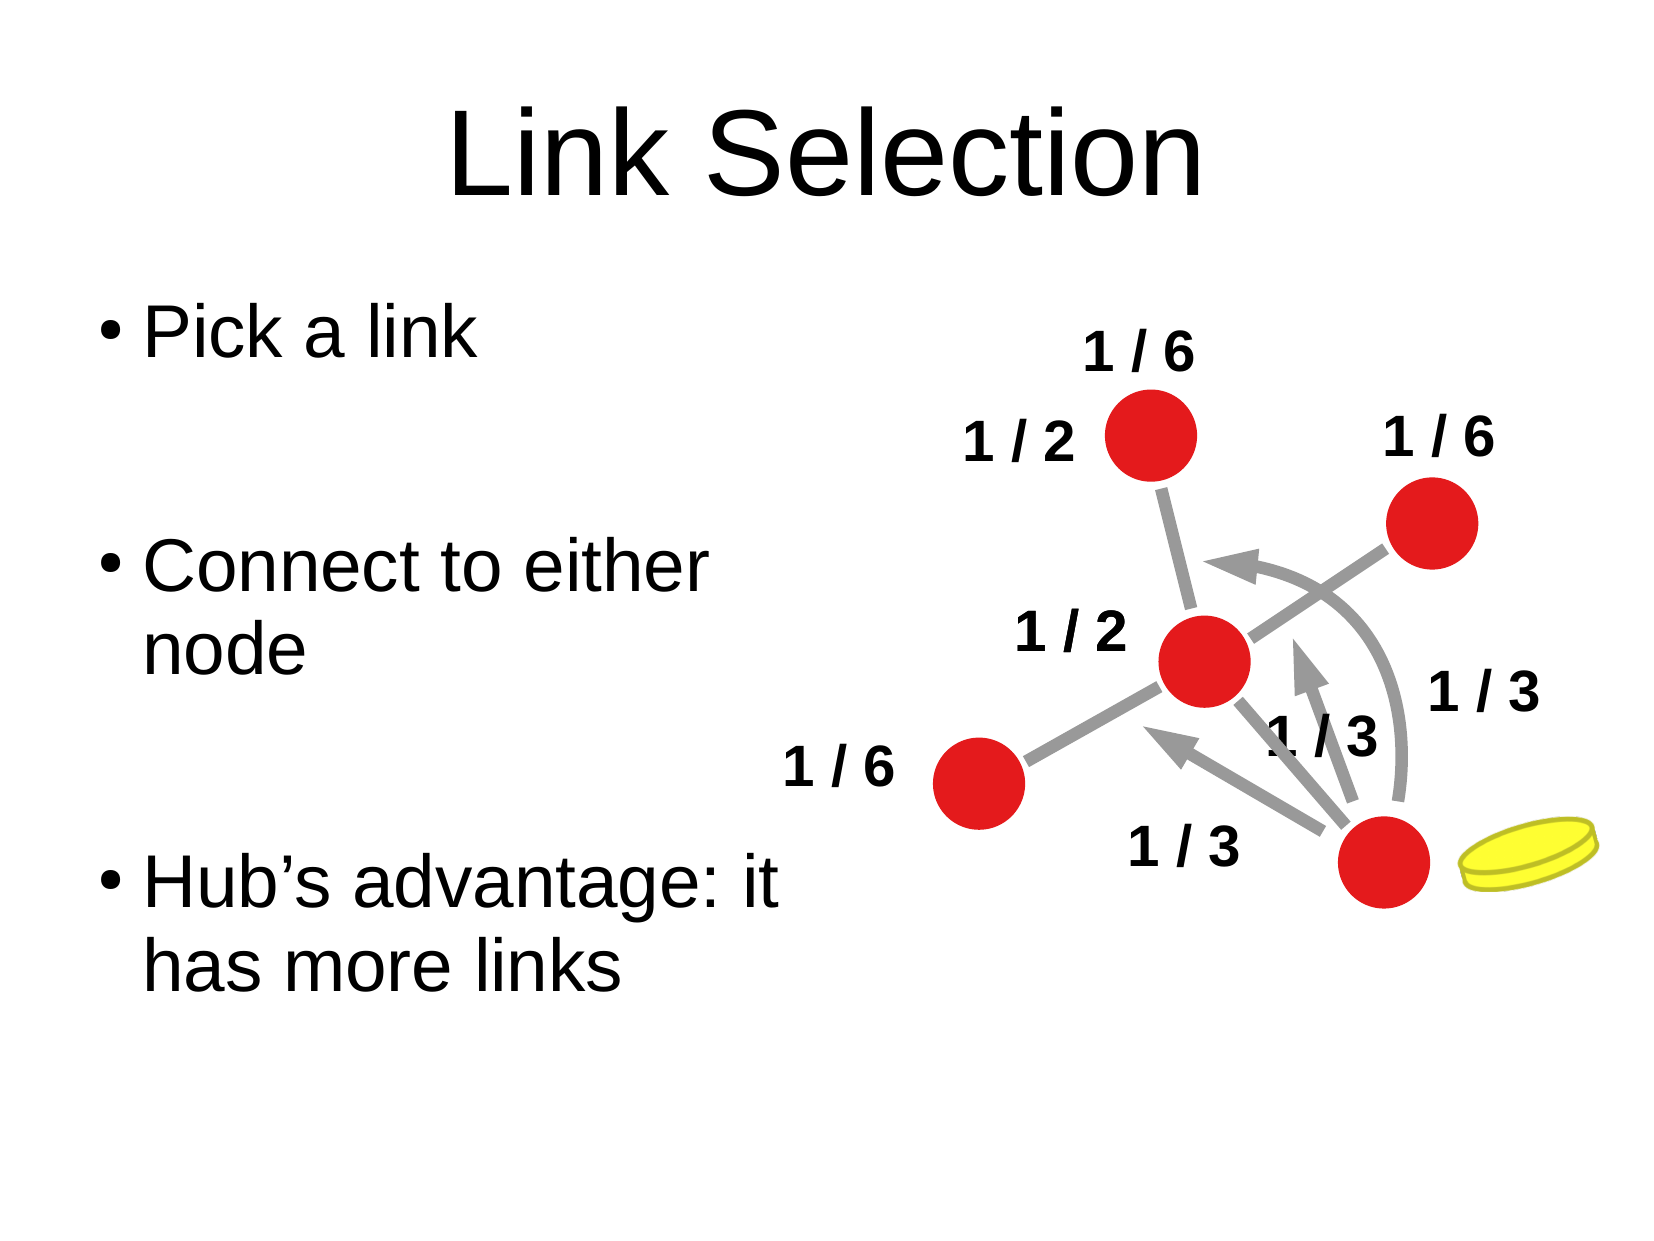

# Link Selection
Pick a link
Connect to either node
Hub’s advantage: it has more links
1 / 6
1 / 6
1 / 2
1 / 6
1 / 2
1 / 2
1 / 3
1 / 3
1 / 3